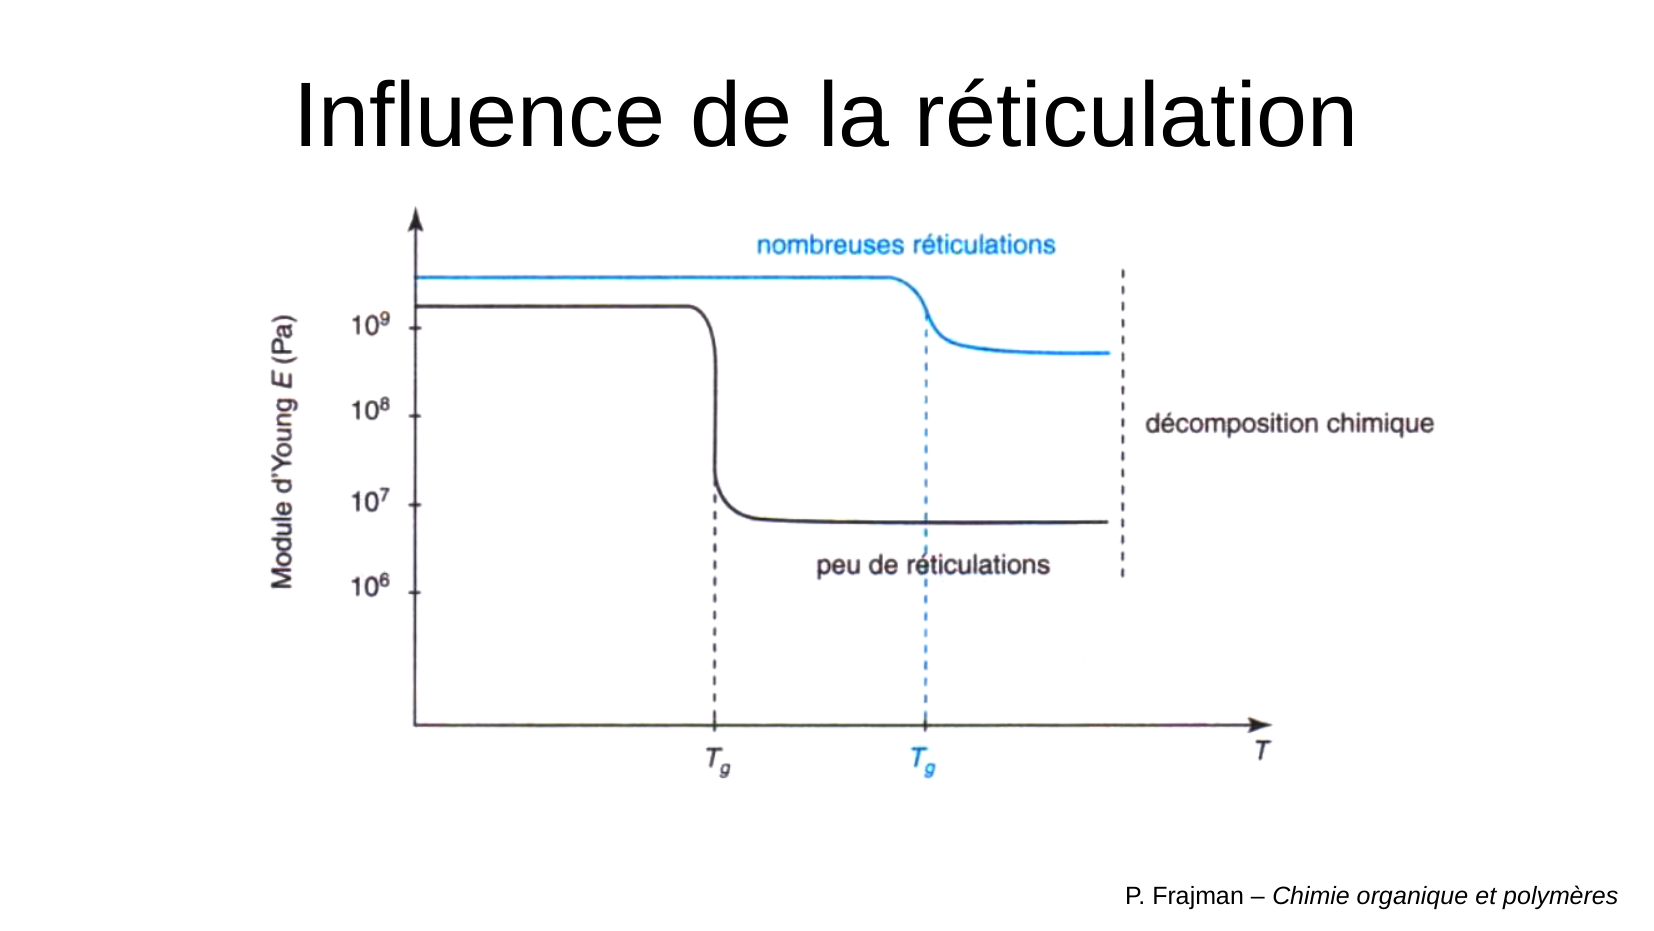

# Influence de la réticulation
P. Frajman – Chimie organique et polymères